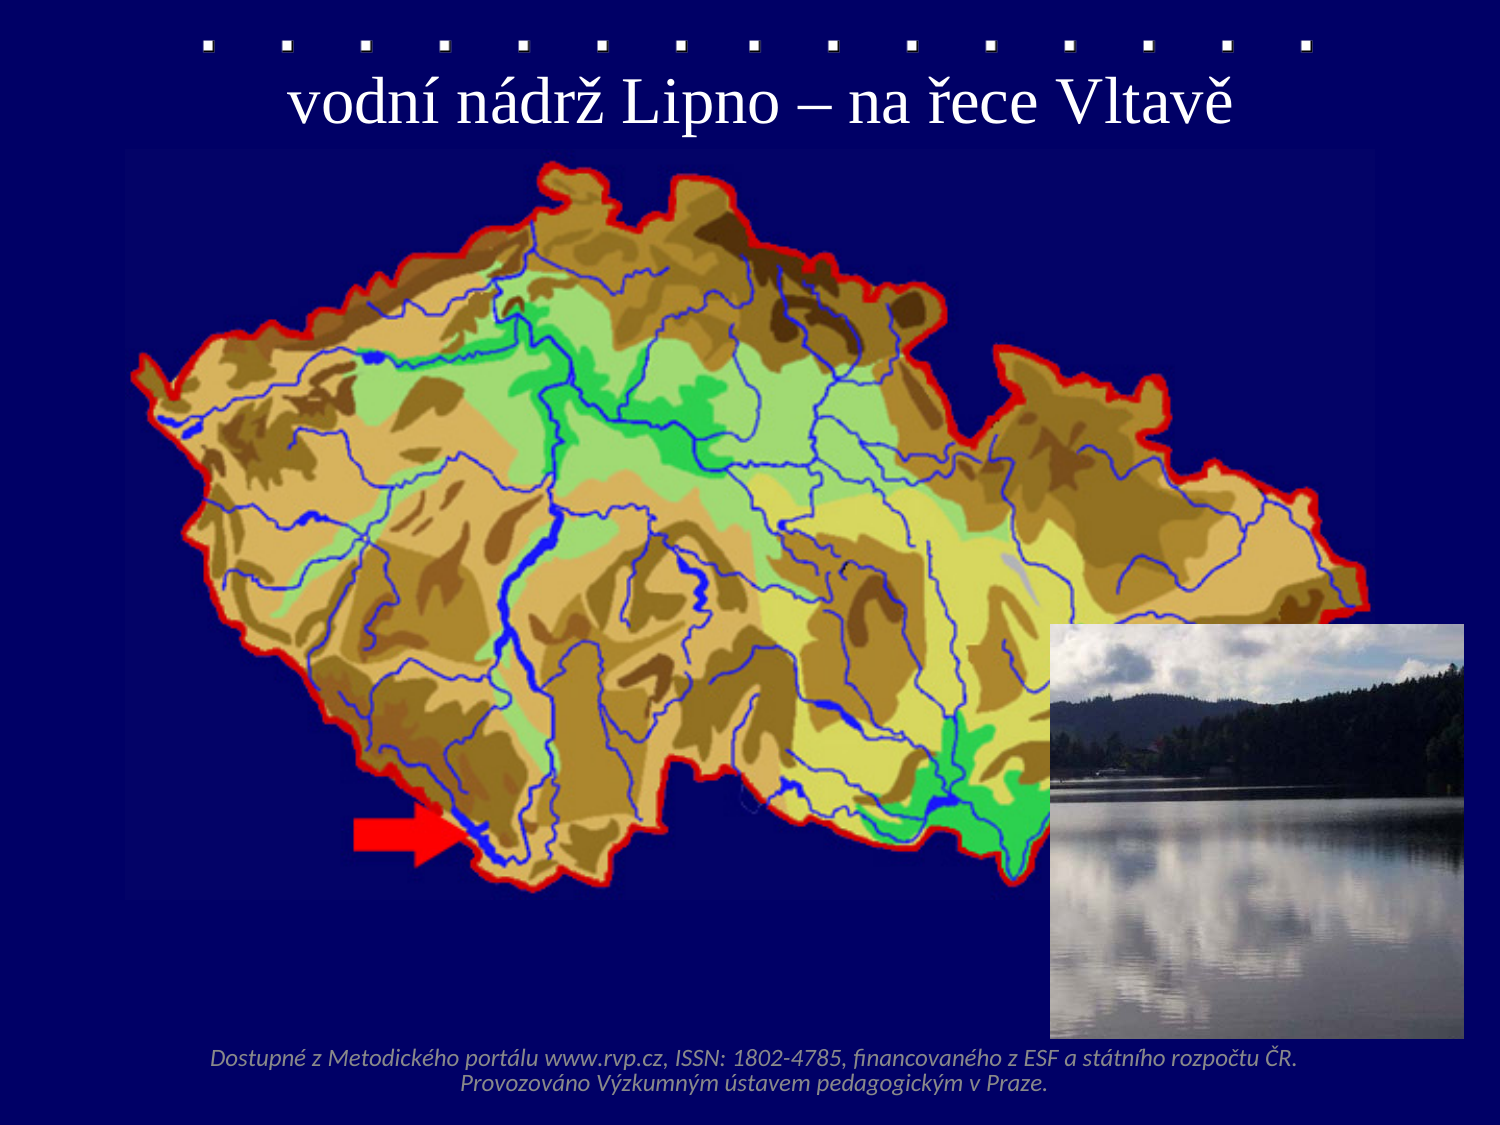

vodní nádrž Lipno – na řece Vltavě
# nádrž Lipno